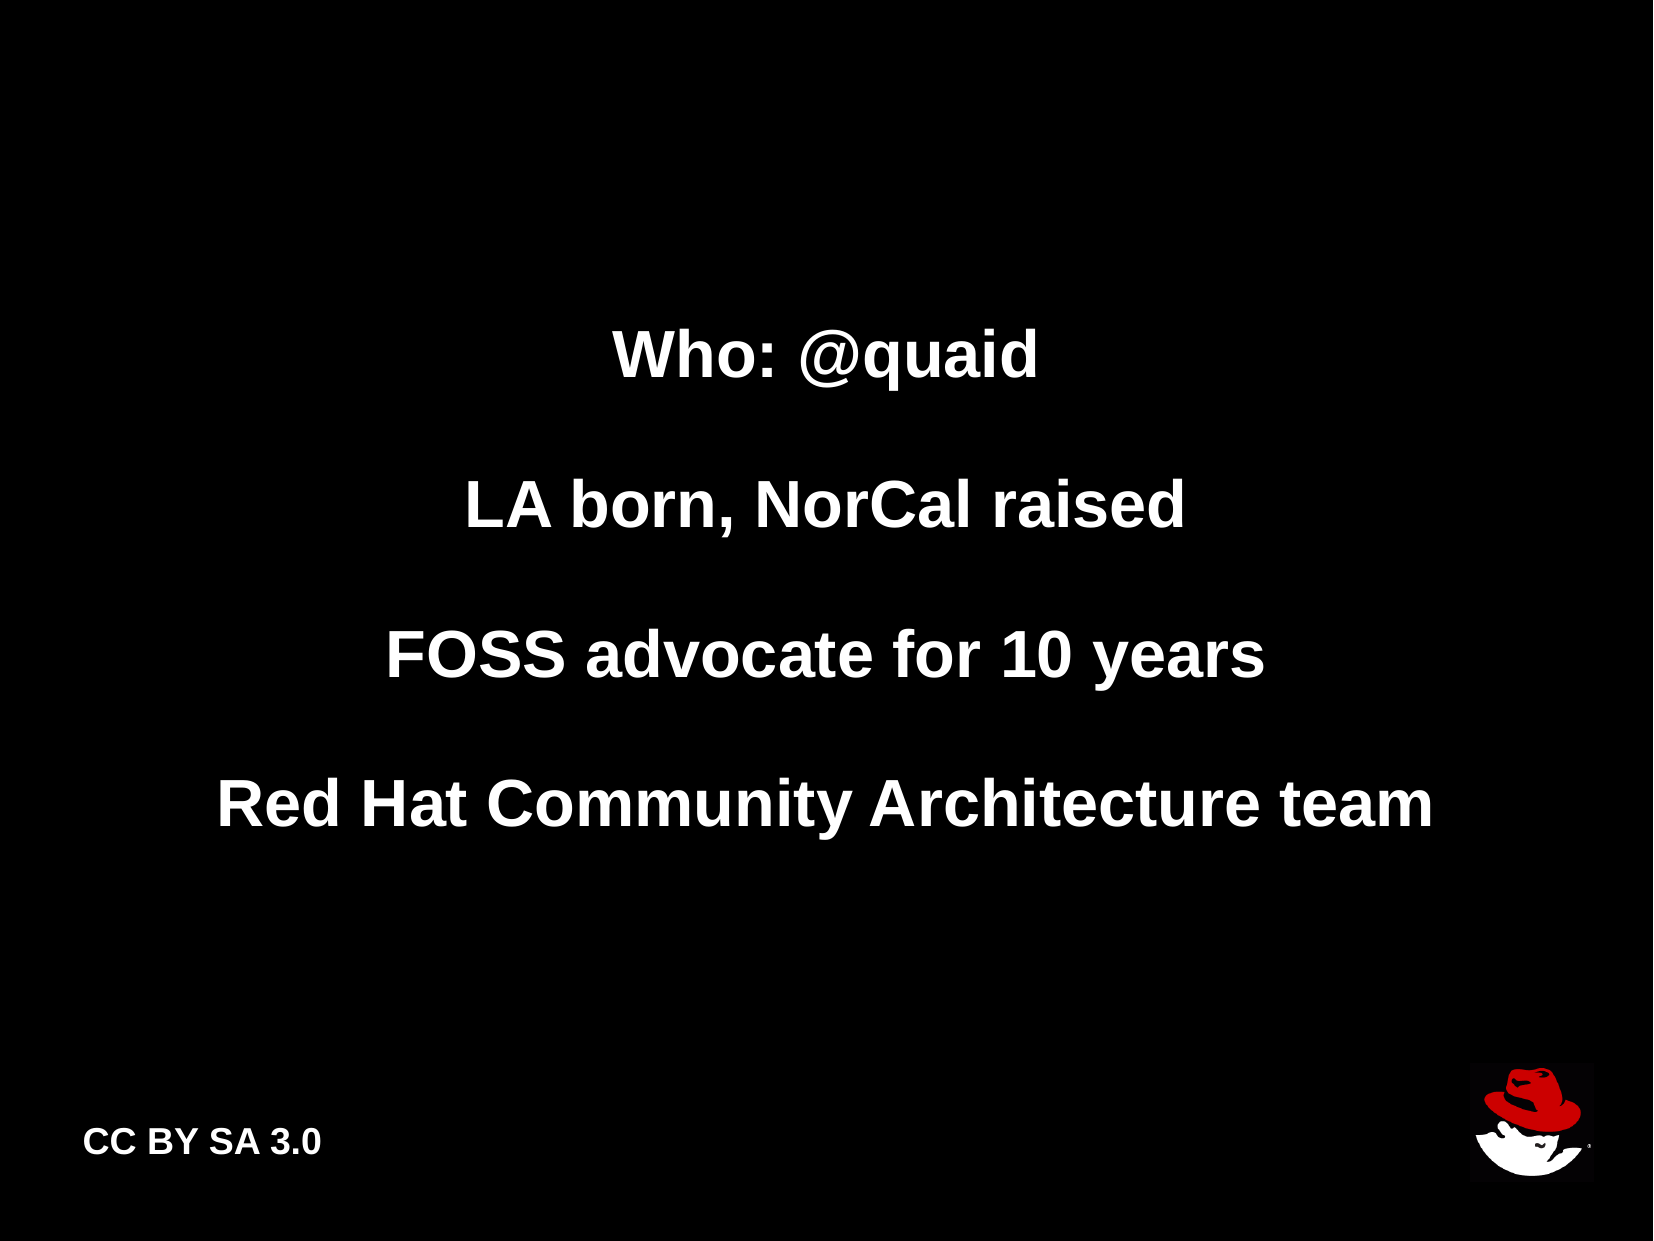

# Who: @quaid
LA born, NorCal raised
FOSS advocate for 10 years
Red Hat Community Architecture team
CC BY SA 3.0